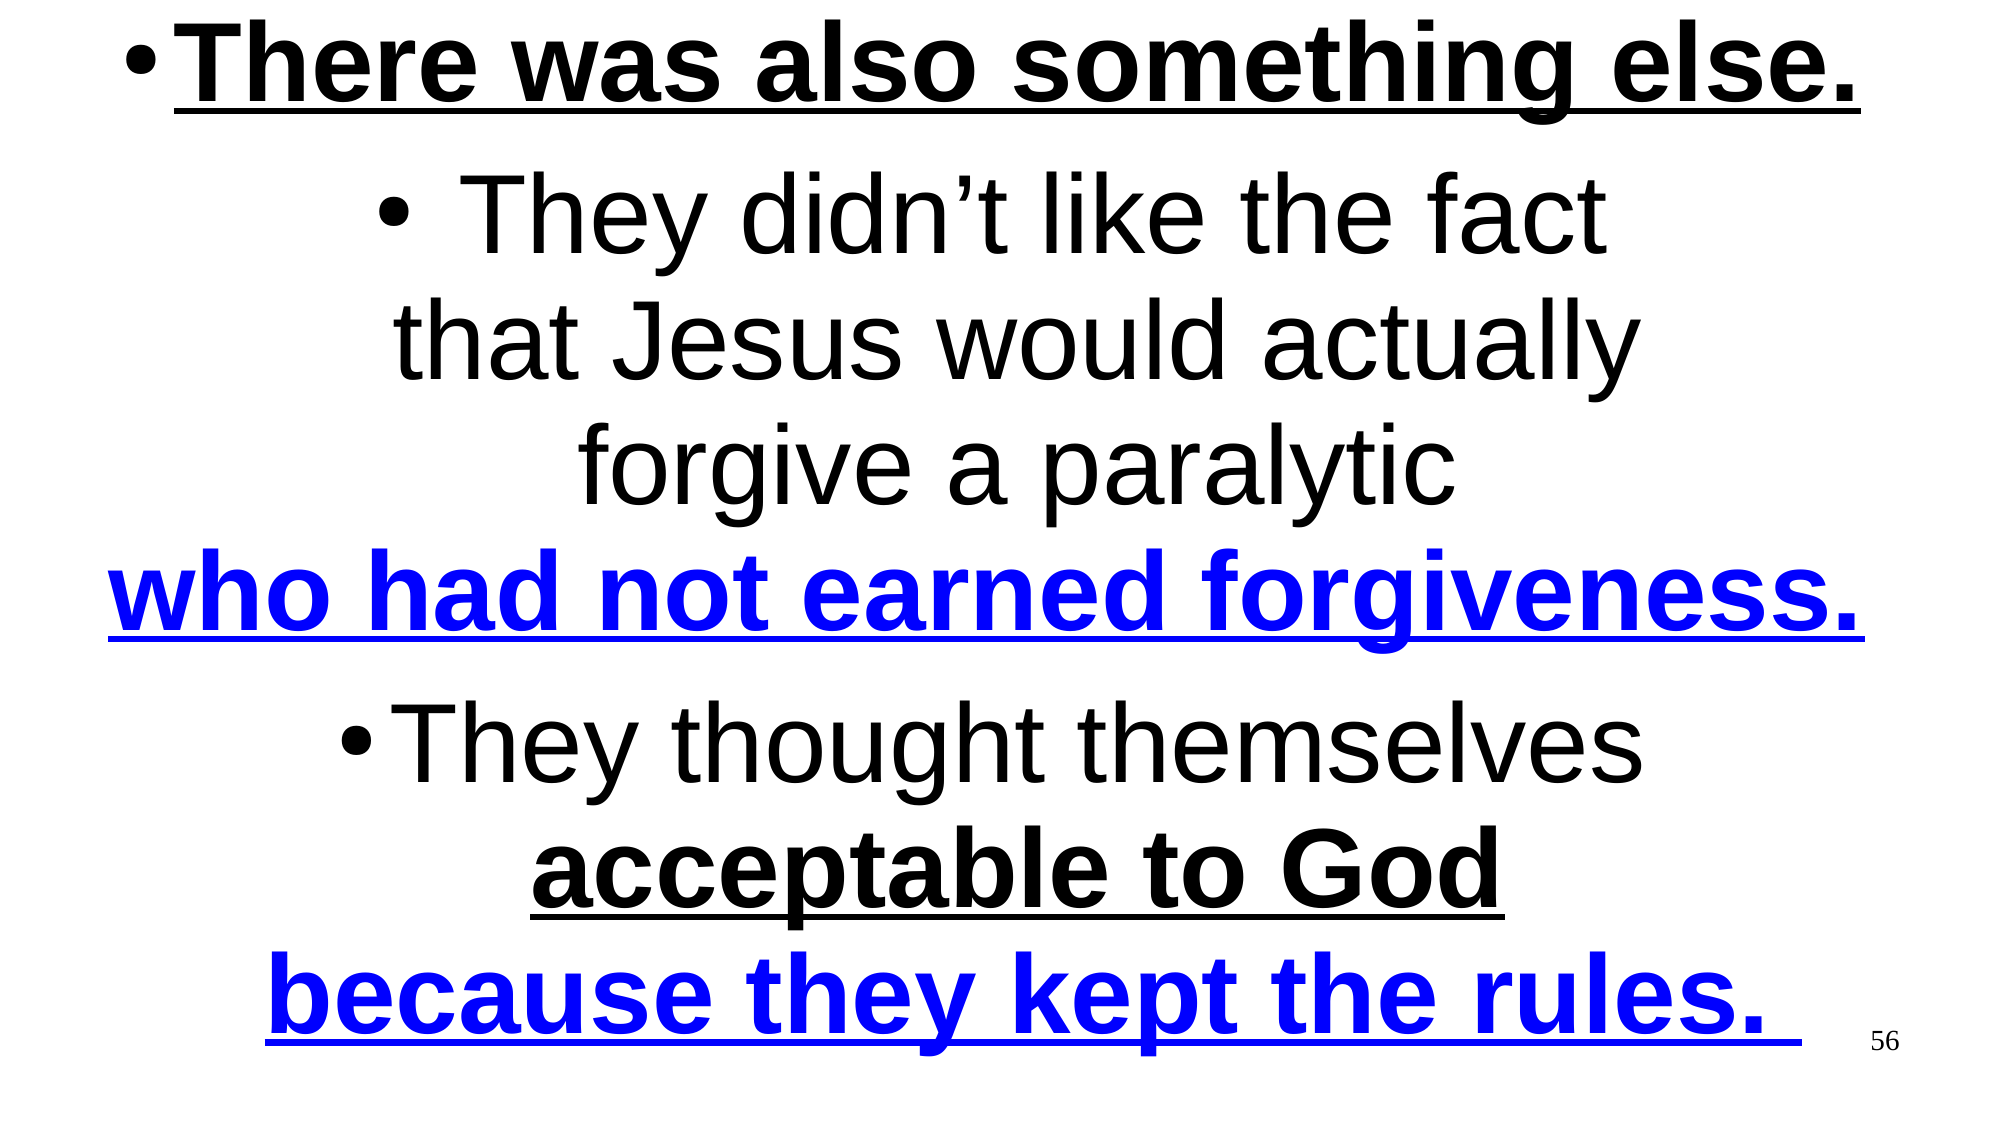

# There was also something else.
 They didn’t like the fact
that Jesus would actually
forgive a paralytic
who had not earned forgiveness.
They thought themselves
acceptable to God
because they kept the rules.
56